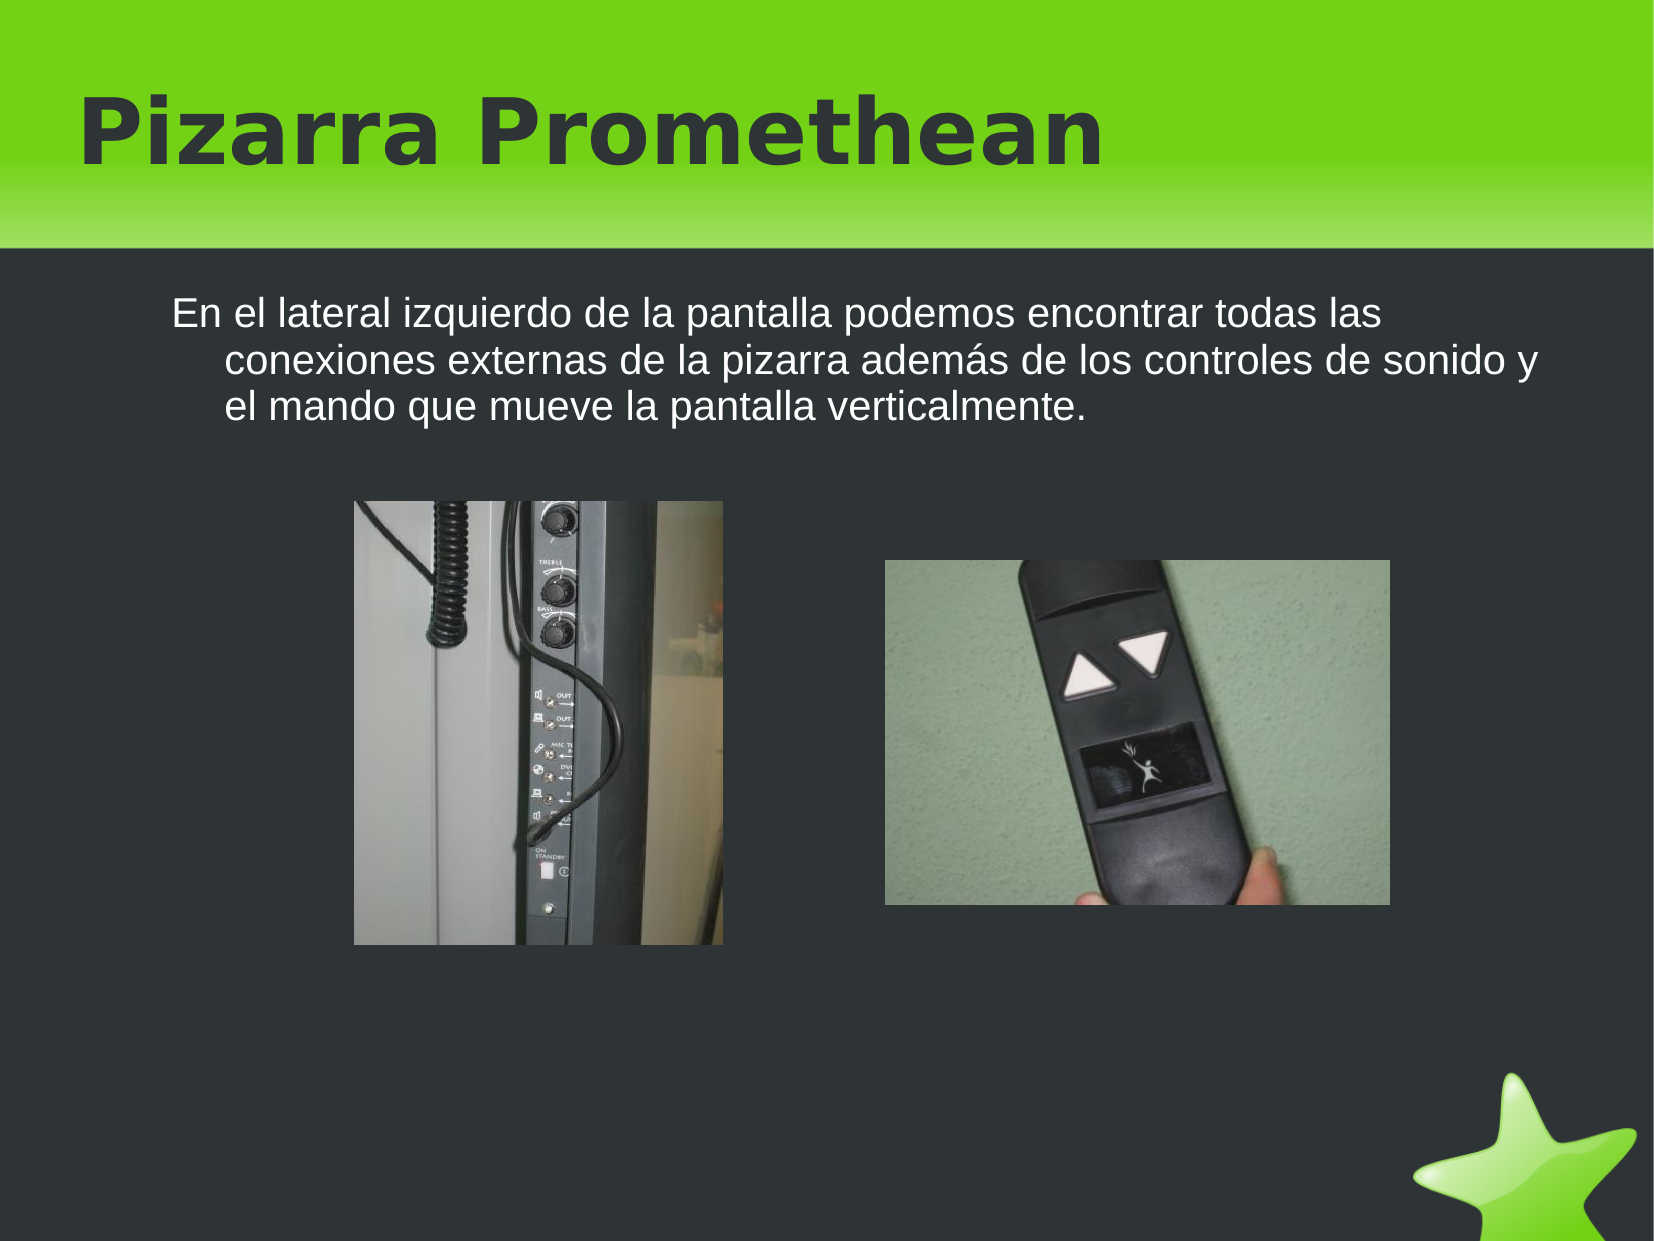

# Pizarra Promethean
En el lateral izquierdo de la pantalla podemos encontrar todas las conexiones externas de la pizarra además de los controles de sonido y el mando que mueve la pantalla verticalmente.